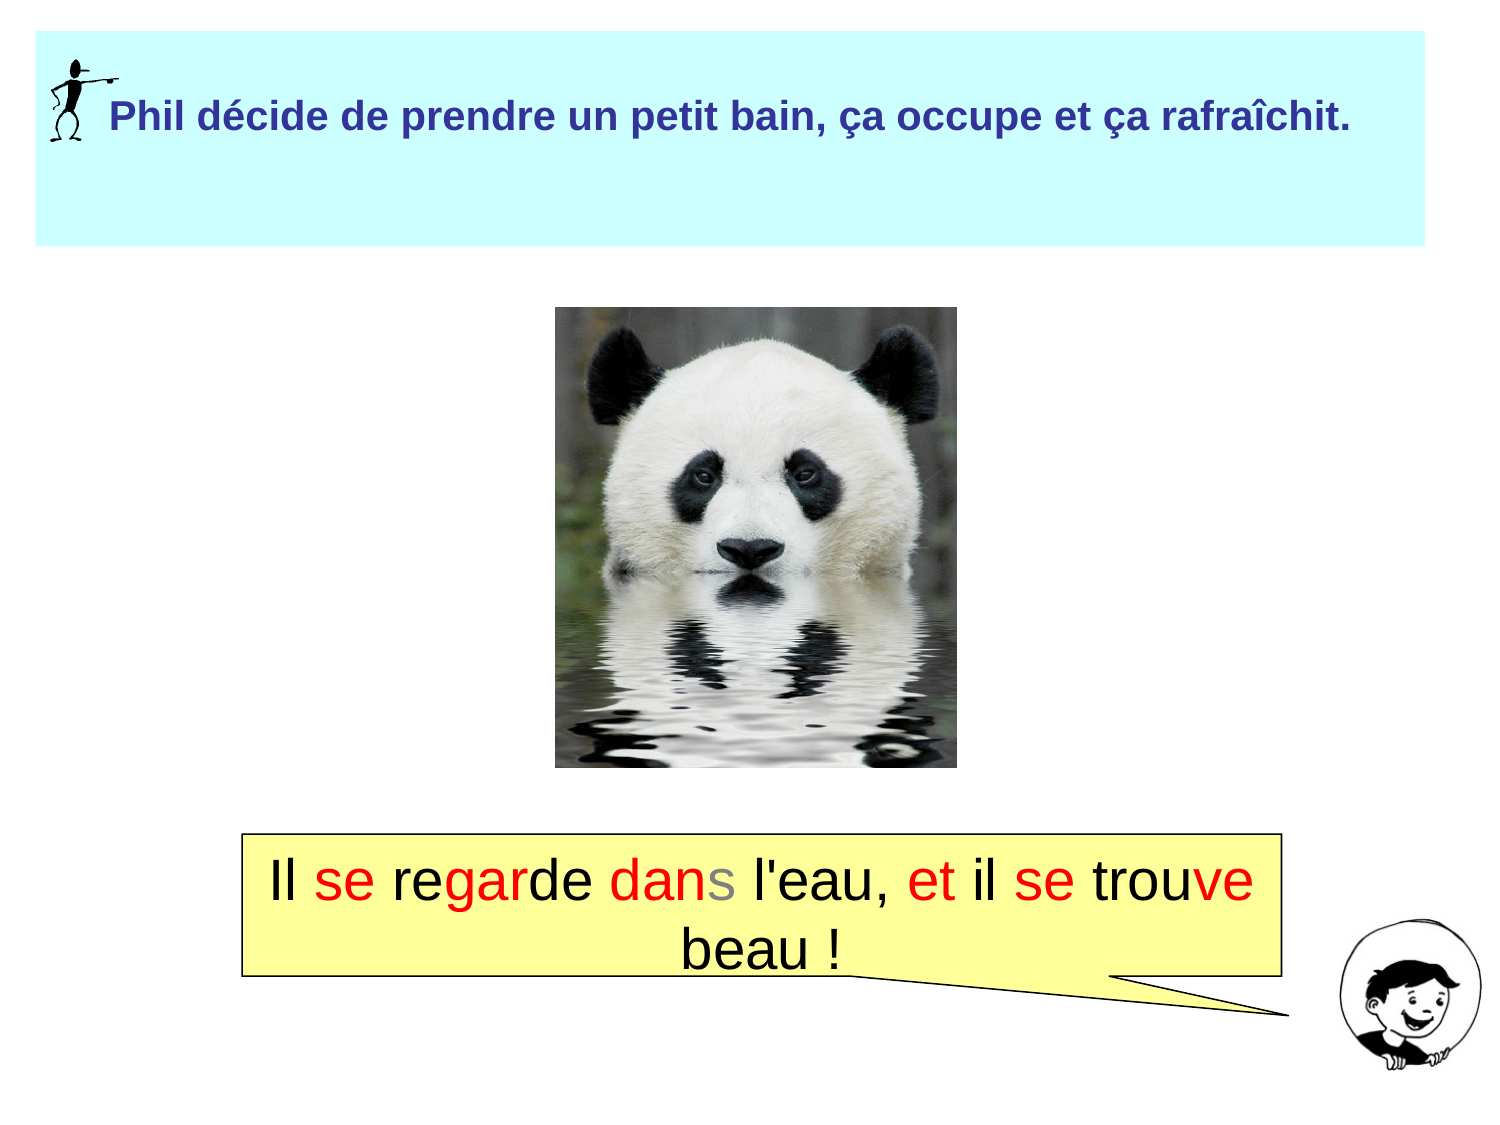

# Phil décide de prendre un petit bain, ça occupe et ça rafraîchit.
Il se regarde dans l'eau, et il se trouve beau !